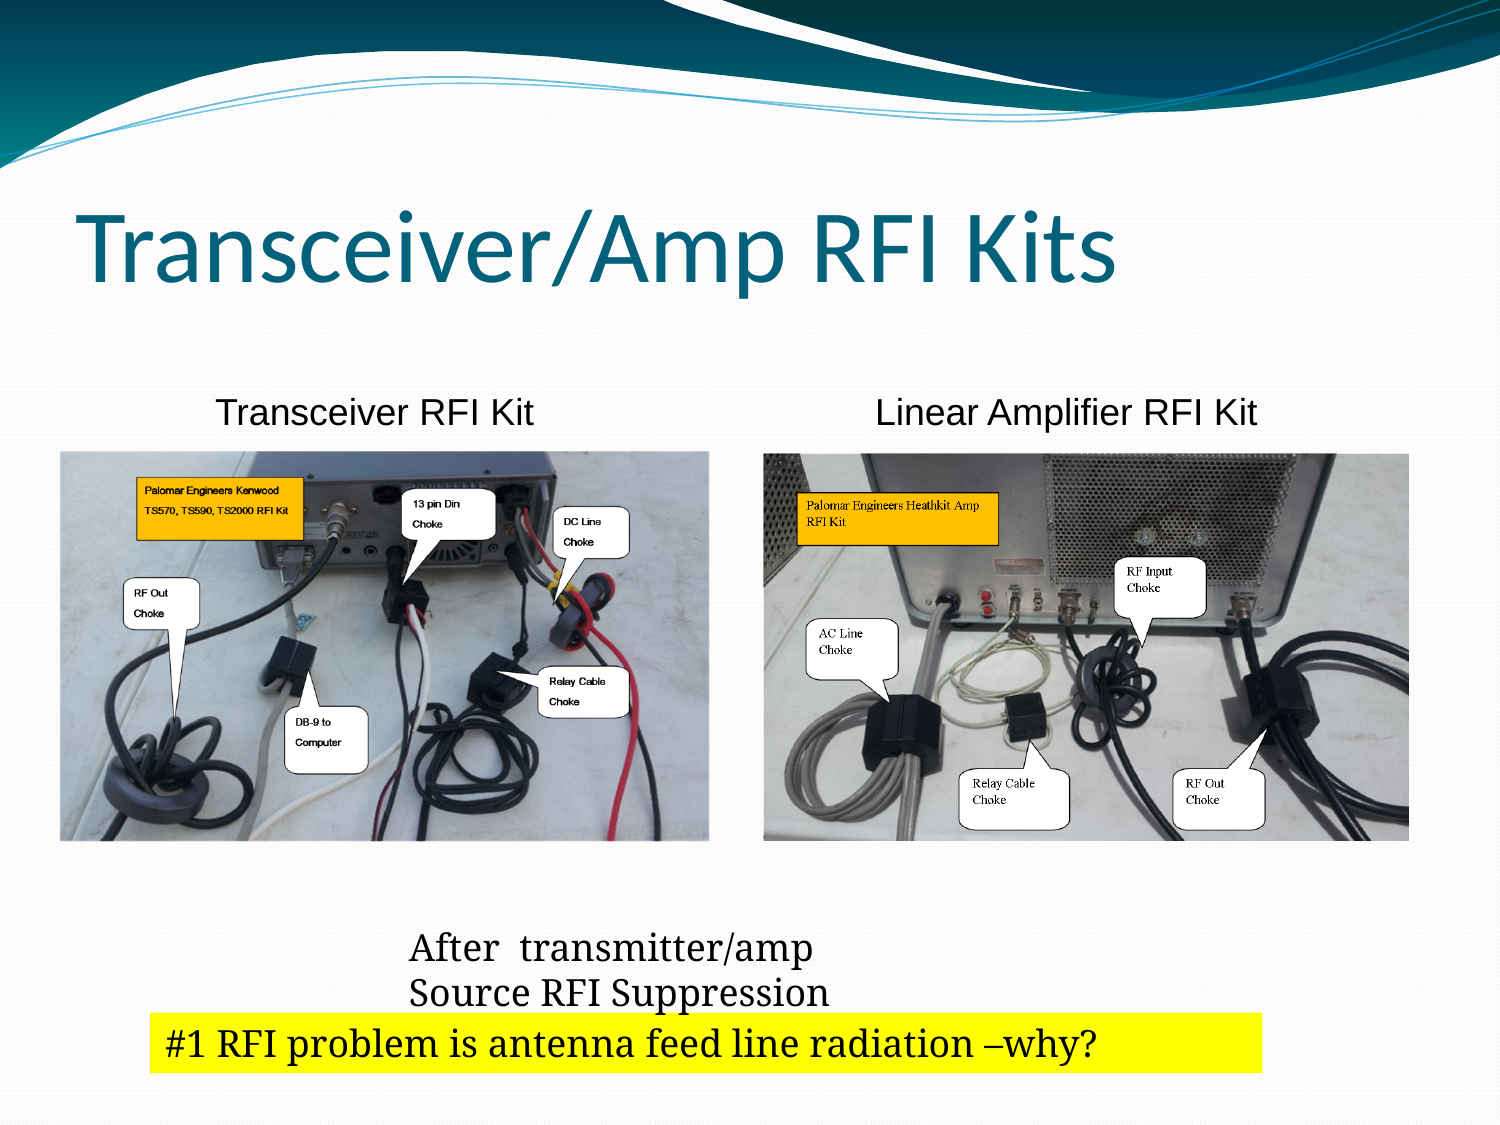

# Transceiver/Amp RFI Kits
Transceiver RFI Kit
Linear Amplifier RFI Kit
After transmitter/amp Source RFI Suppression
#1 RFI problem is antenna feed line radiation –why?